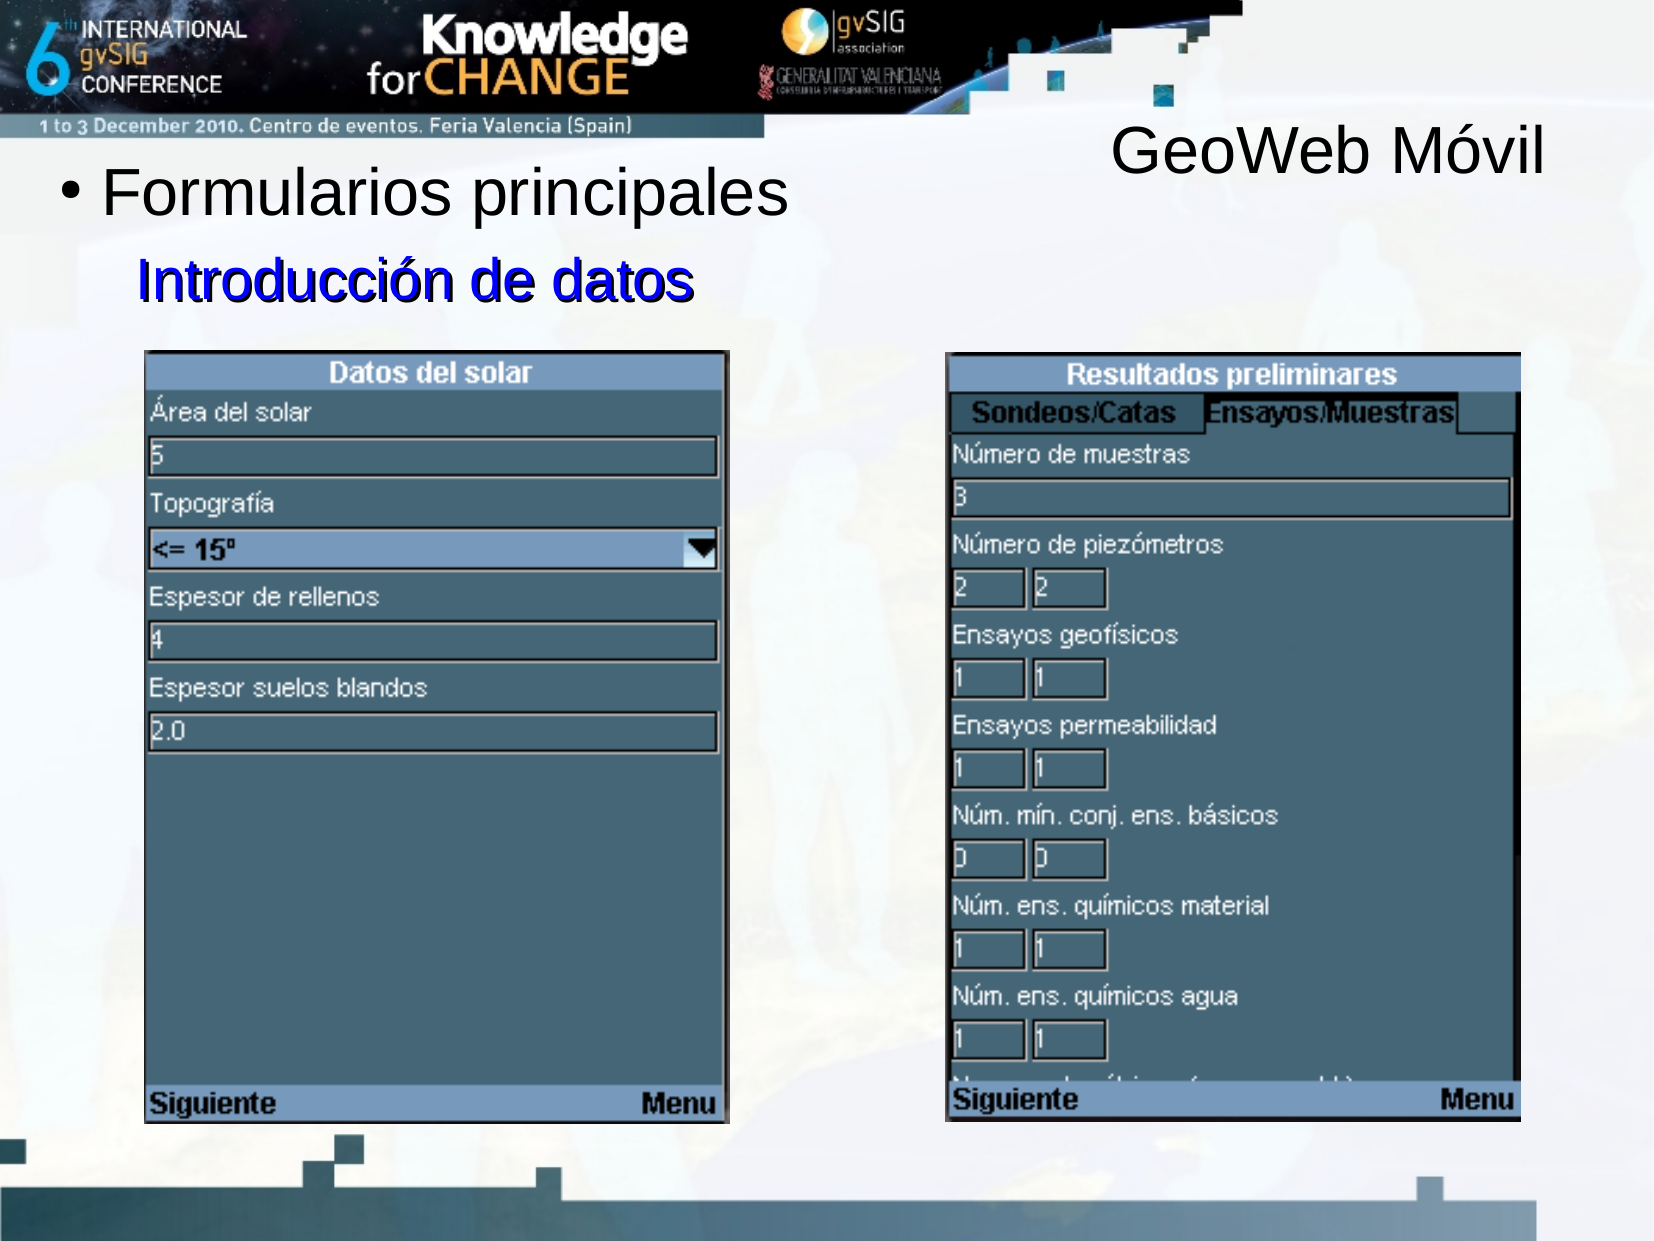

# GeoWeb Móvil
 Formularios principales
Introducción de datos